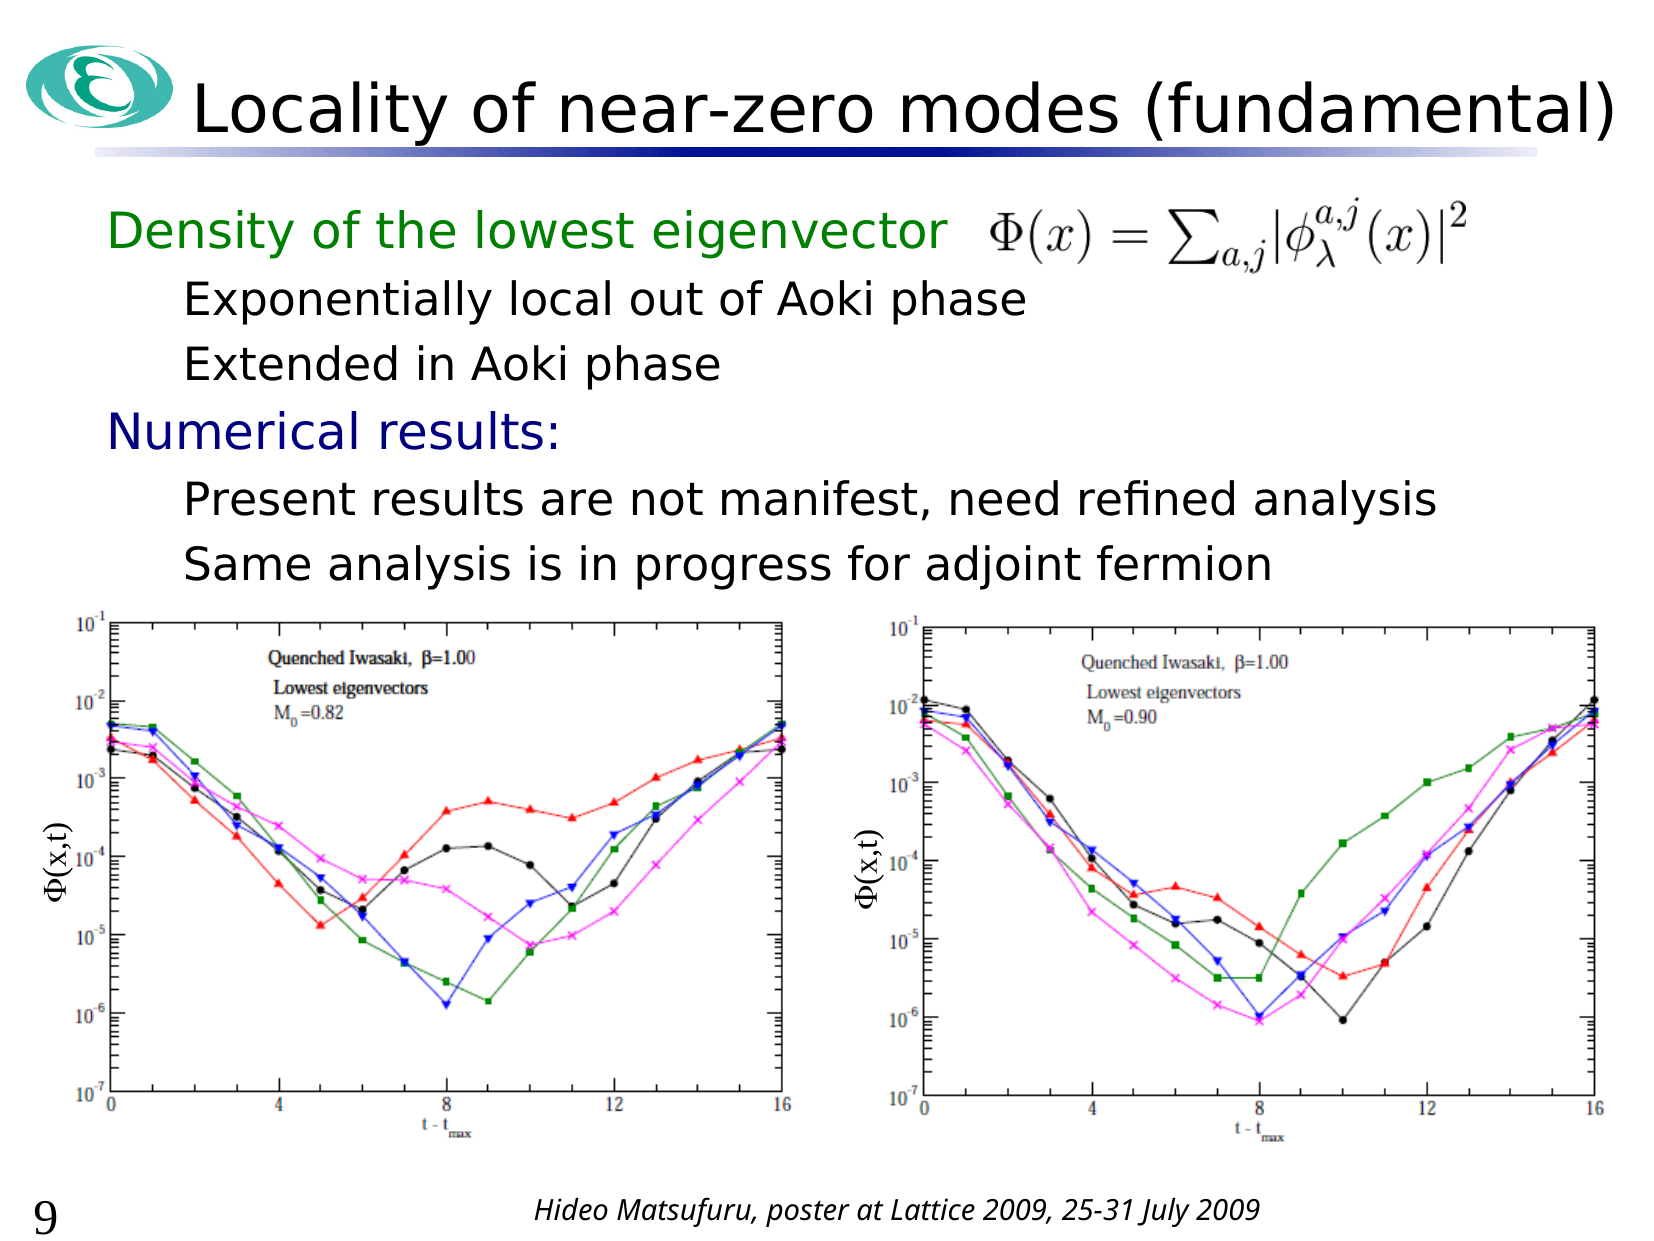

# Locality of near-zero modes (fundamental)
Density of the lowest eigenvector
Exponentially local out of Aoki phase
Extended in Aoki phase
Numerical results:
Present results are not manifest, need refined analysis
Same analysis is in progress for adjoint fermion
(x,t)
(x,t)